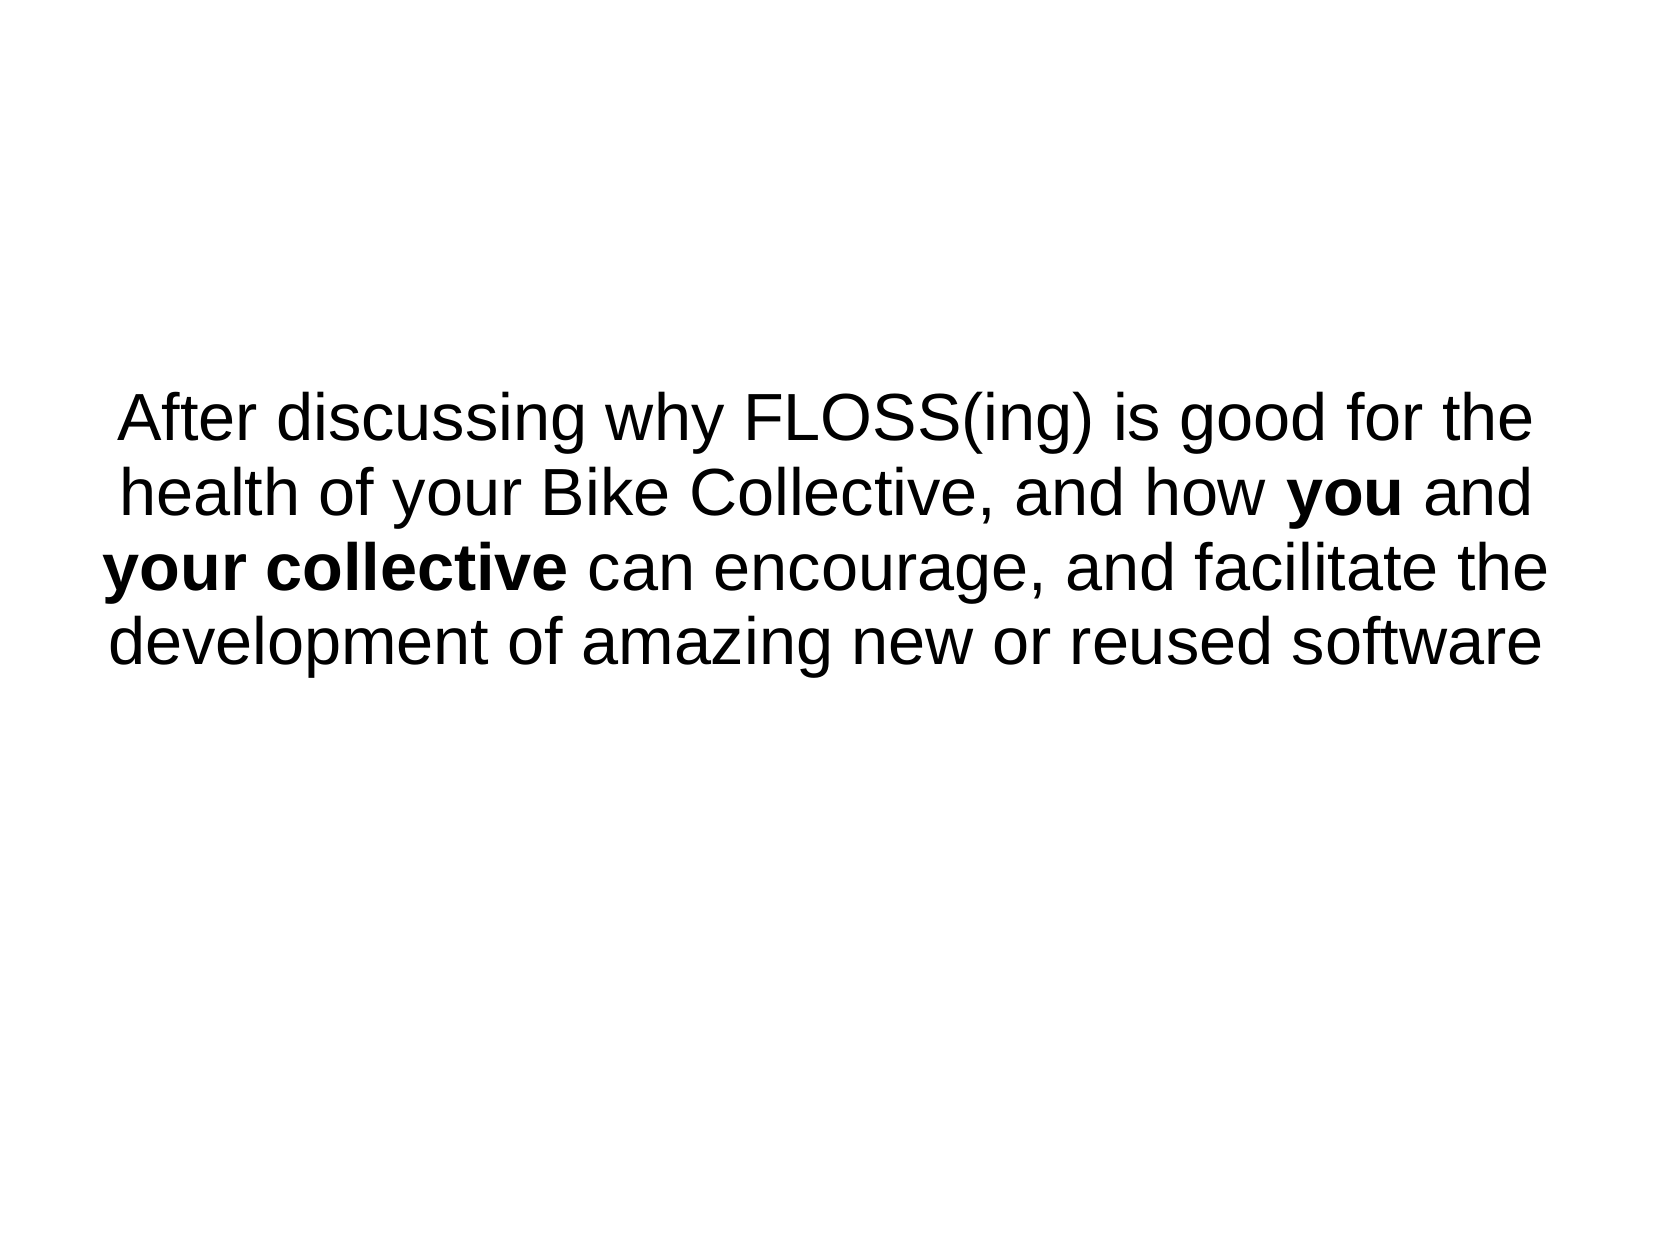

# After discussing why FLOSS(ing) is good for the health of your Bike Collective, and how you and your collective can encourage, and facilitate the development of amazing new or reused software